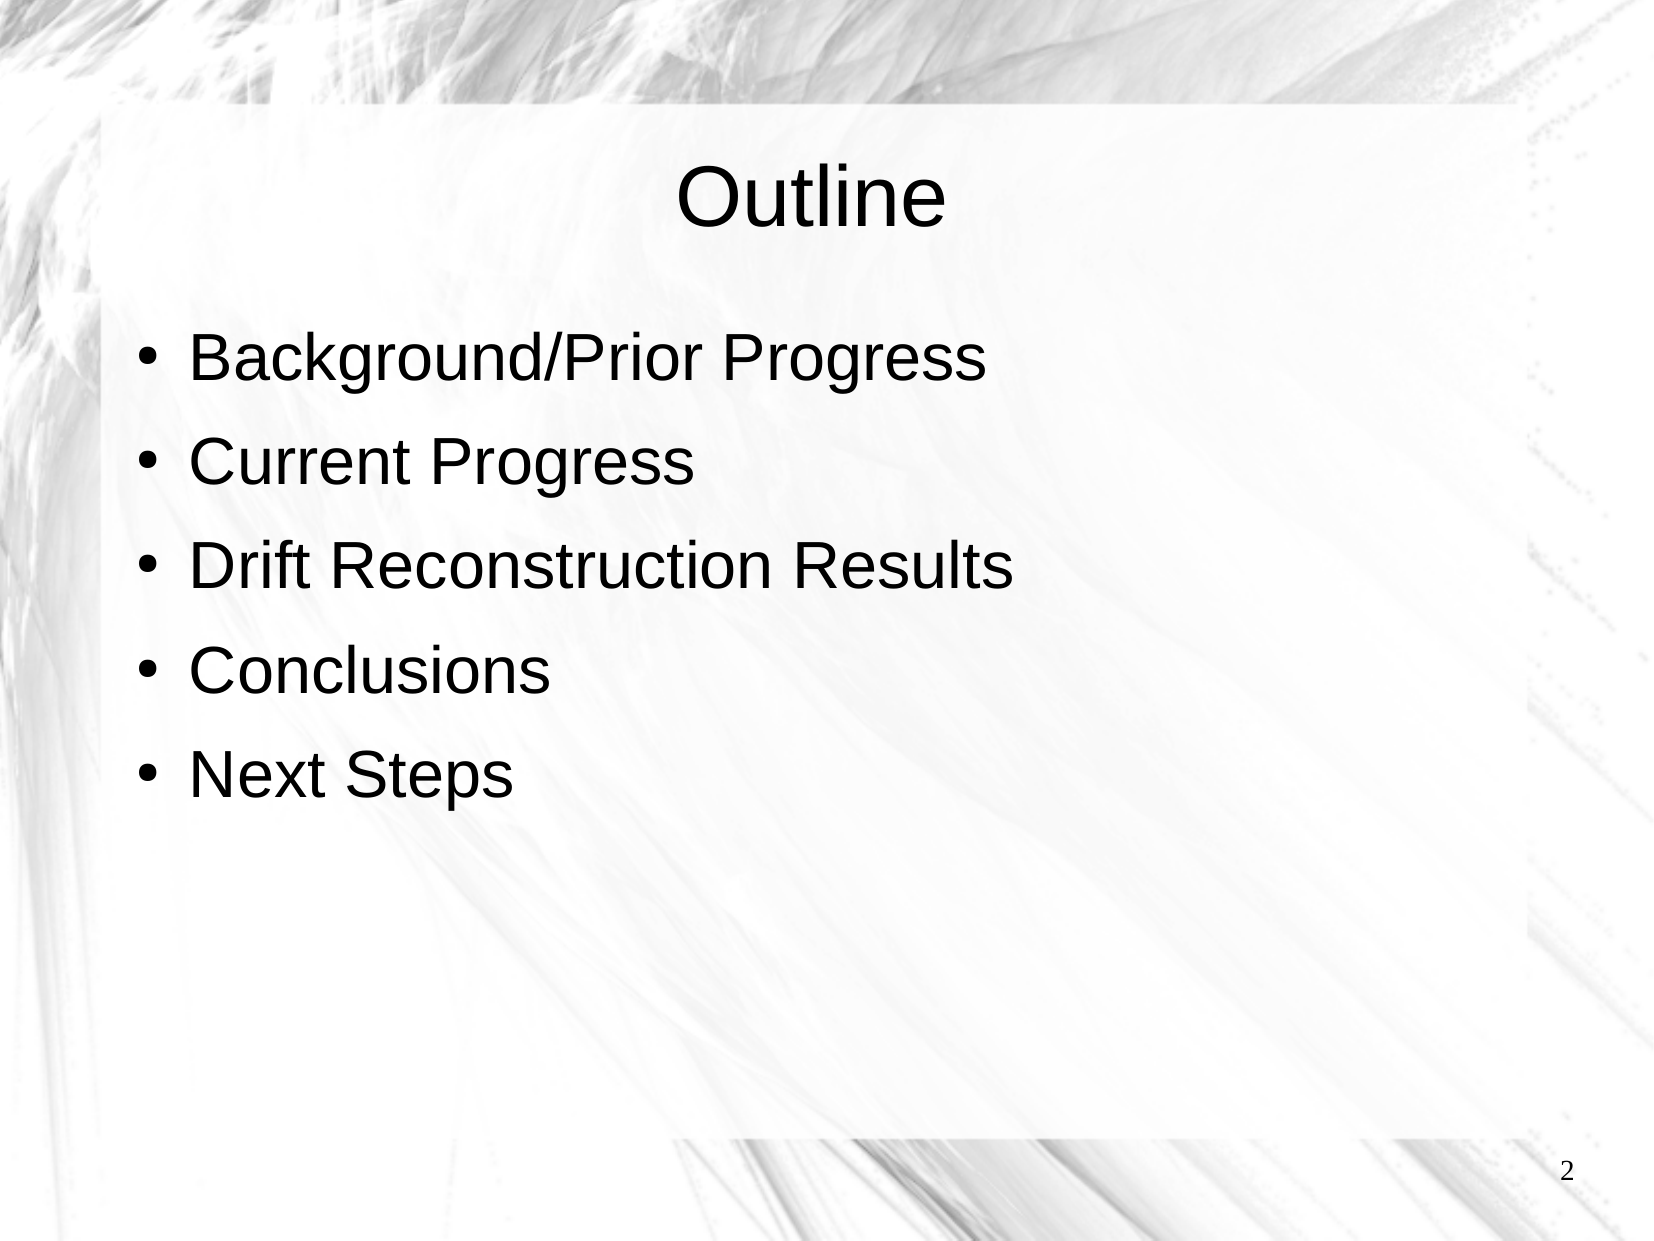

# Outline
Background/Prior Progress
Current Progress
Drift Reconstruction Results
Conclusions
Next Steps
2